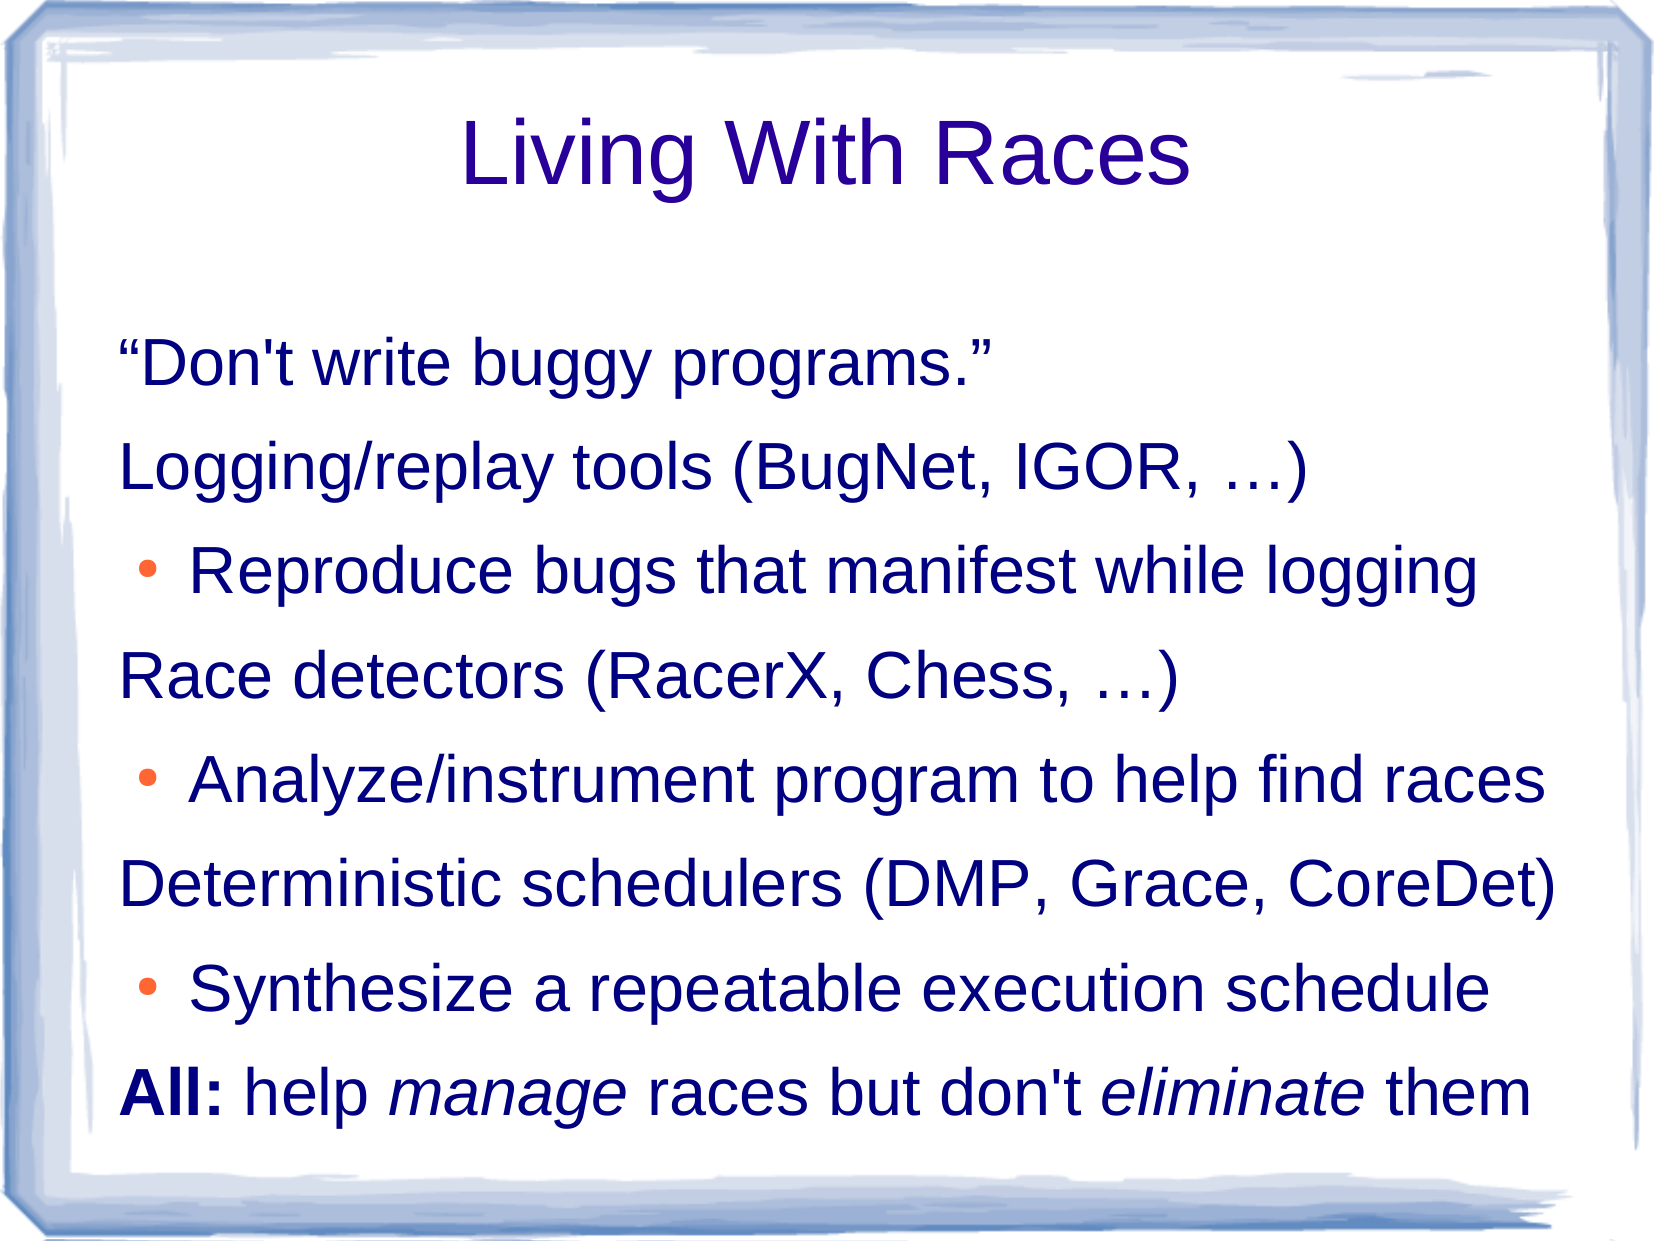

# Living With Races
“Don't write buggy programs.”
Logging/replay tools (BugNet, IGOR, …)
Reproduce bugs that manifest while logging
Race detectors (RacerX, Chess, …)
Analyze/instrument program to help find races
Deterministic schedulers (DMP, Grace, CoreDet)
Synthesize a repeatable execution schedule
All: help manage races but don't eliminate them